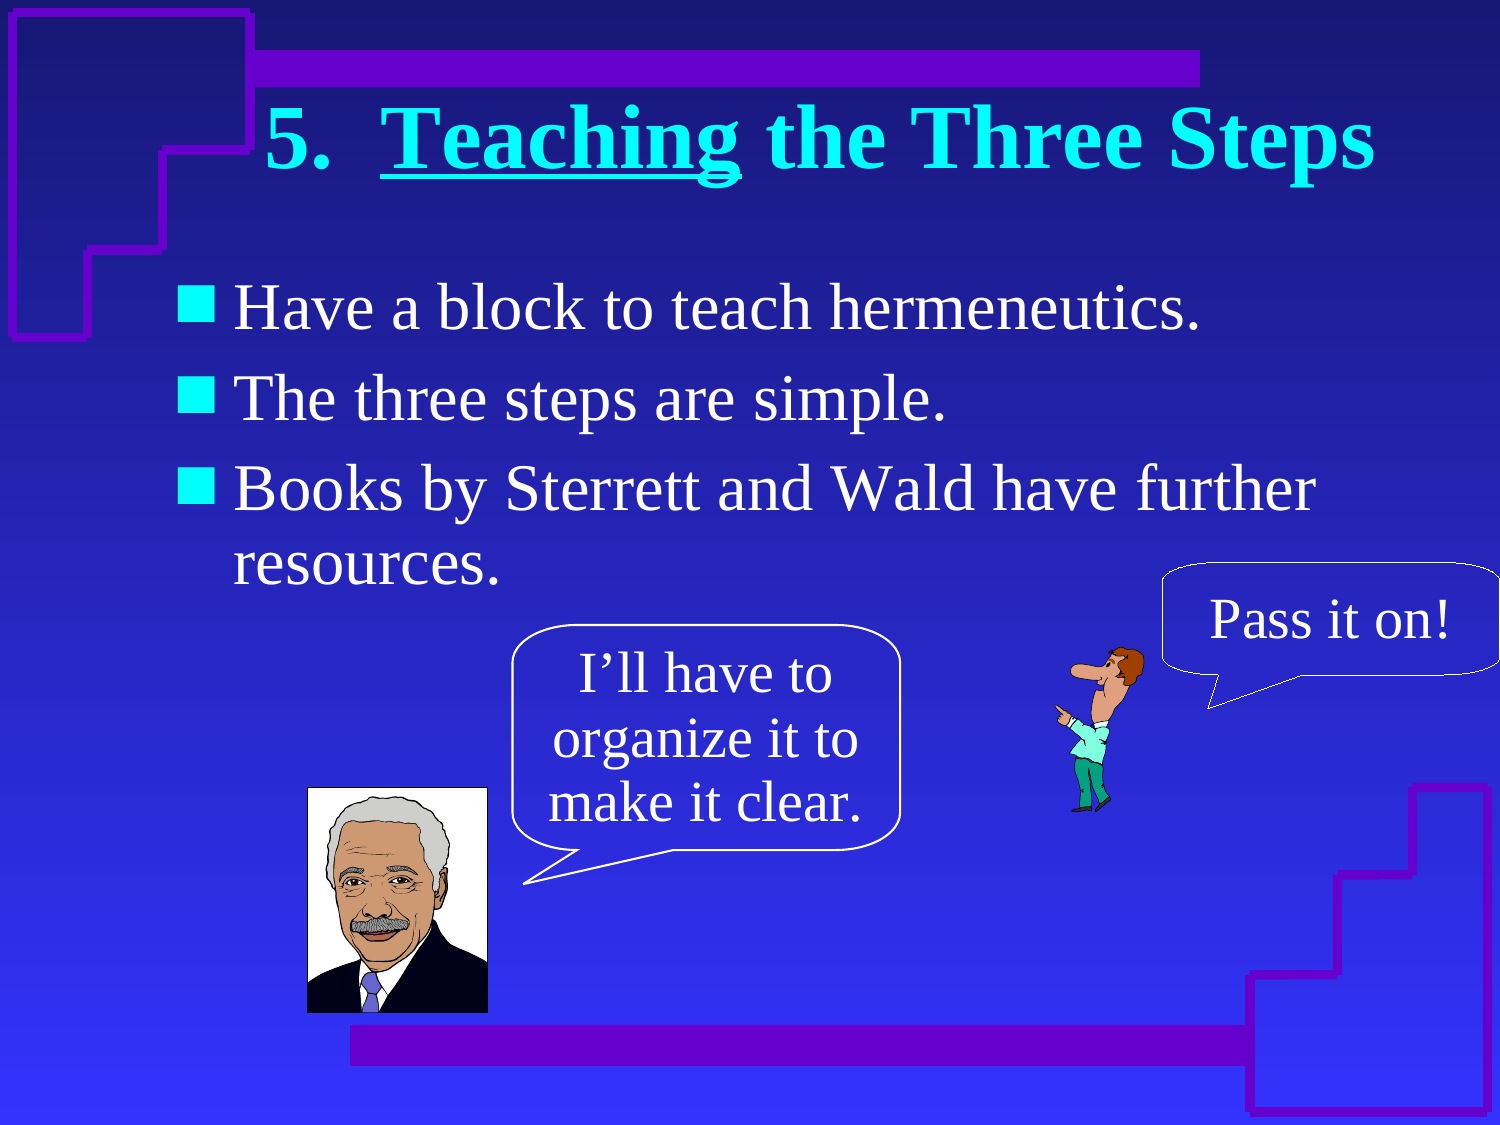

# 5. Teaching the Three Steps
Have a block to teach hermeneutics.
The three steps are simple.
Books by Sterrett and Wald have further resources.
Pass it on!
I’ll have to organize it to make it clear.